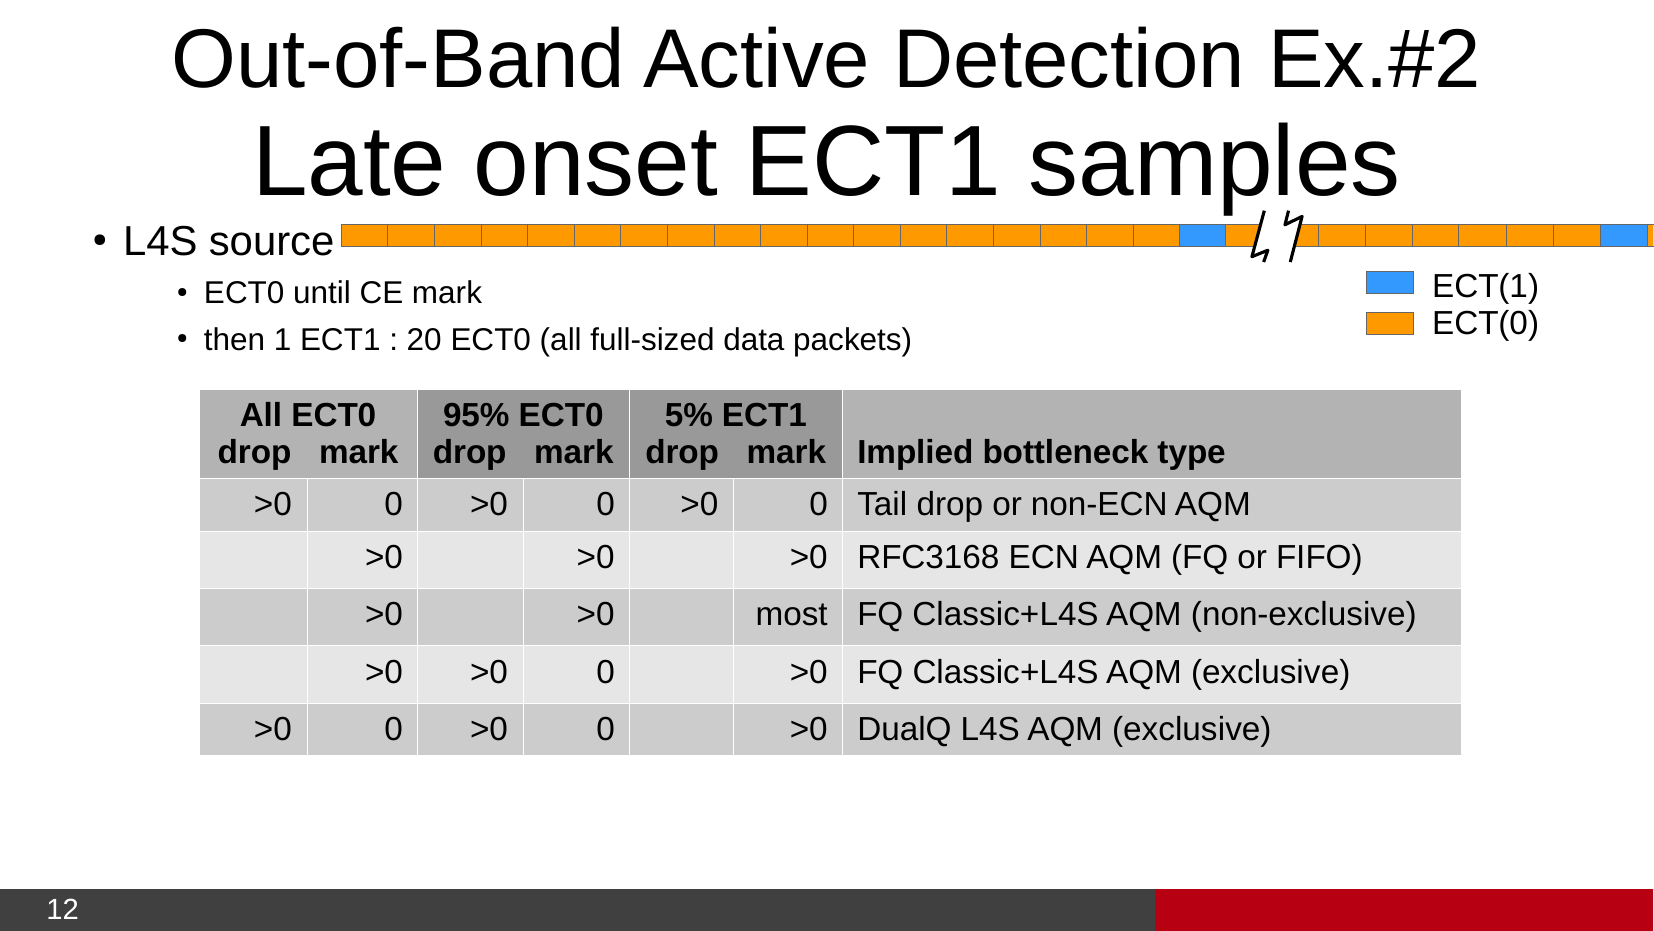

# Out-of-Band Active Detection Ex.#2 Late onset ECT1 samples
L4S source
ECT0 until CE mark
then 1 ECT1 : 20 ECT0 (all full-sized data packets)
ECT(1)
ECT(0)
| All ECT0 drop mark | | 95% ECT0 drop mark | | 5% ECT1 drop mark | | Implied bottleneck type |
| --- | --- | --- | --- | --- | --- | --- |
| >0 | 0 | >0 | 0 | >0 | 0 | Tail drop or non-ECN AQM |
| | >0 | | >0 | | >0 | RFC3168 ECN AQM (FQ or FIFO) |
| | >0 | | >0 | | most | FQ Classic+L4S AQM (non-exclusive) |
| | >0 | >0 | 0 | | >0 | FQ Classic+L4S AQM (exclusive) |
| >0 | 0 | >0 | 0 | | >0 | DualQ L4S AQM (exclusive) |
12